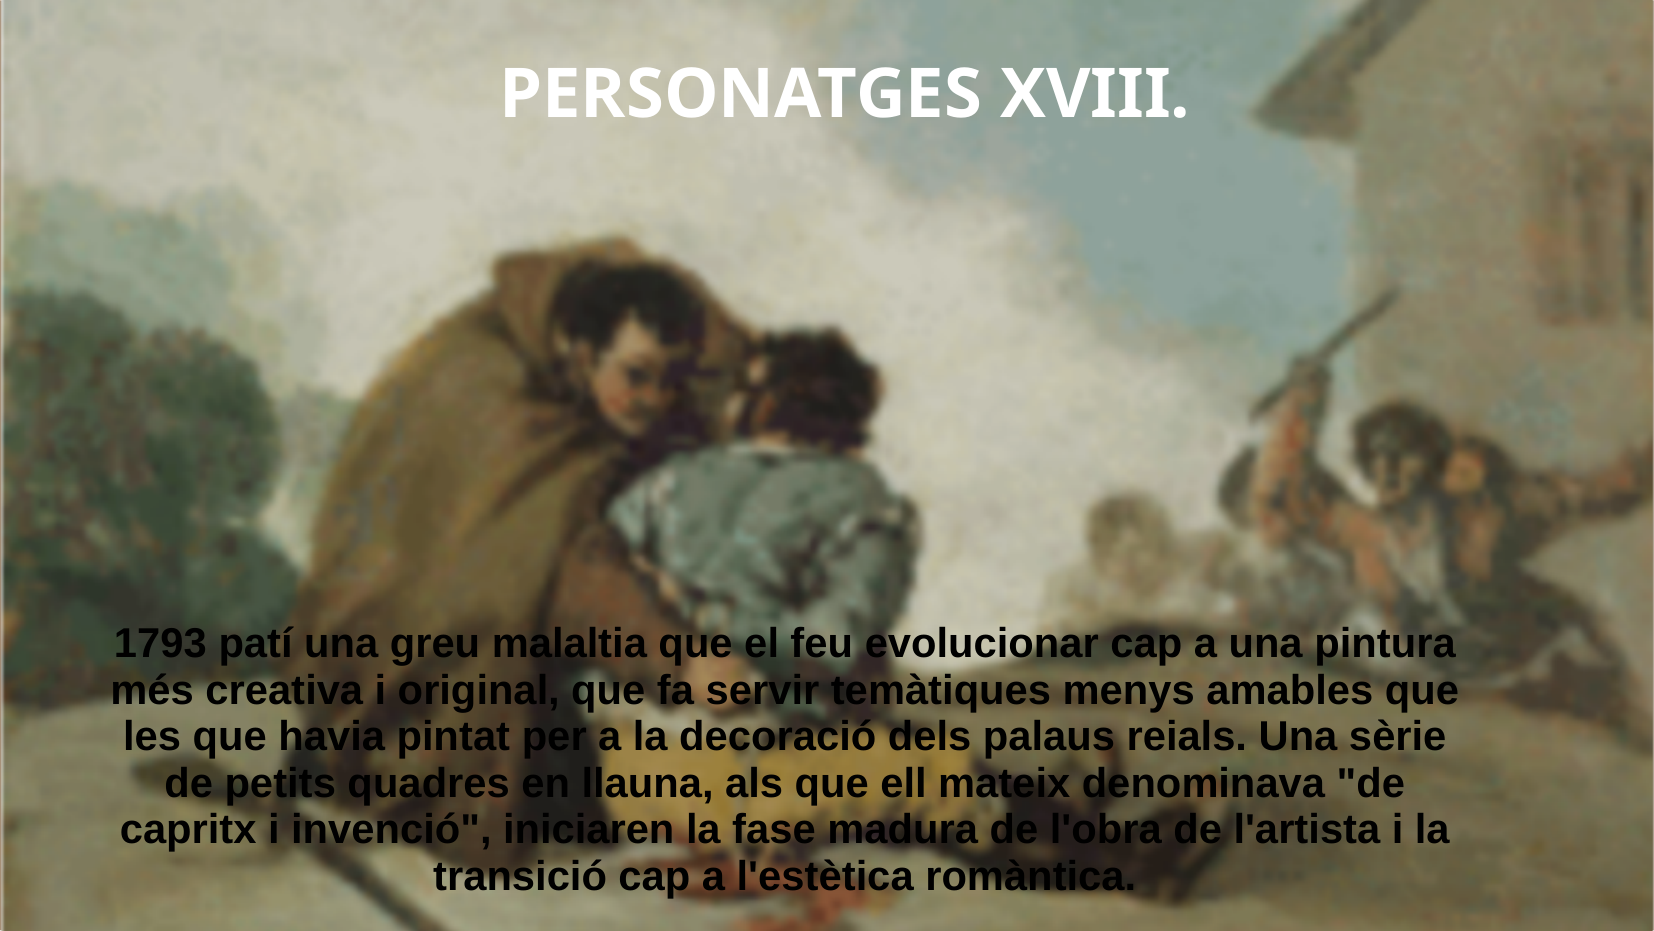

PERSONATGES XVIII.
1793 patí una greu malaltia que el feu evolucionar cap a una pintura més creativa i original, que fa servir temàtiques menys amables que les que havia pintat per a la decoració dels palaus reials. Una sèrie de petits quadres en llauna, als que ell mateix denominava "de capritx i invenció", iniciaren la fase madura de l'obra de l'artista i la transició cap a l'estètica romàntica.